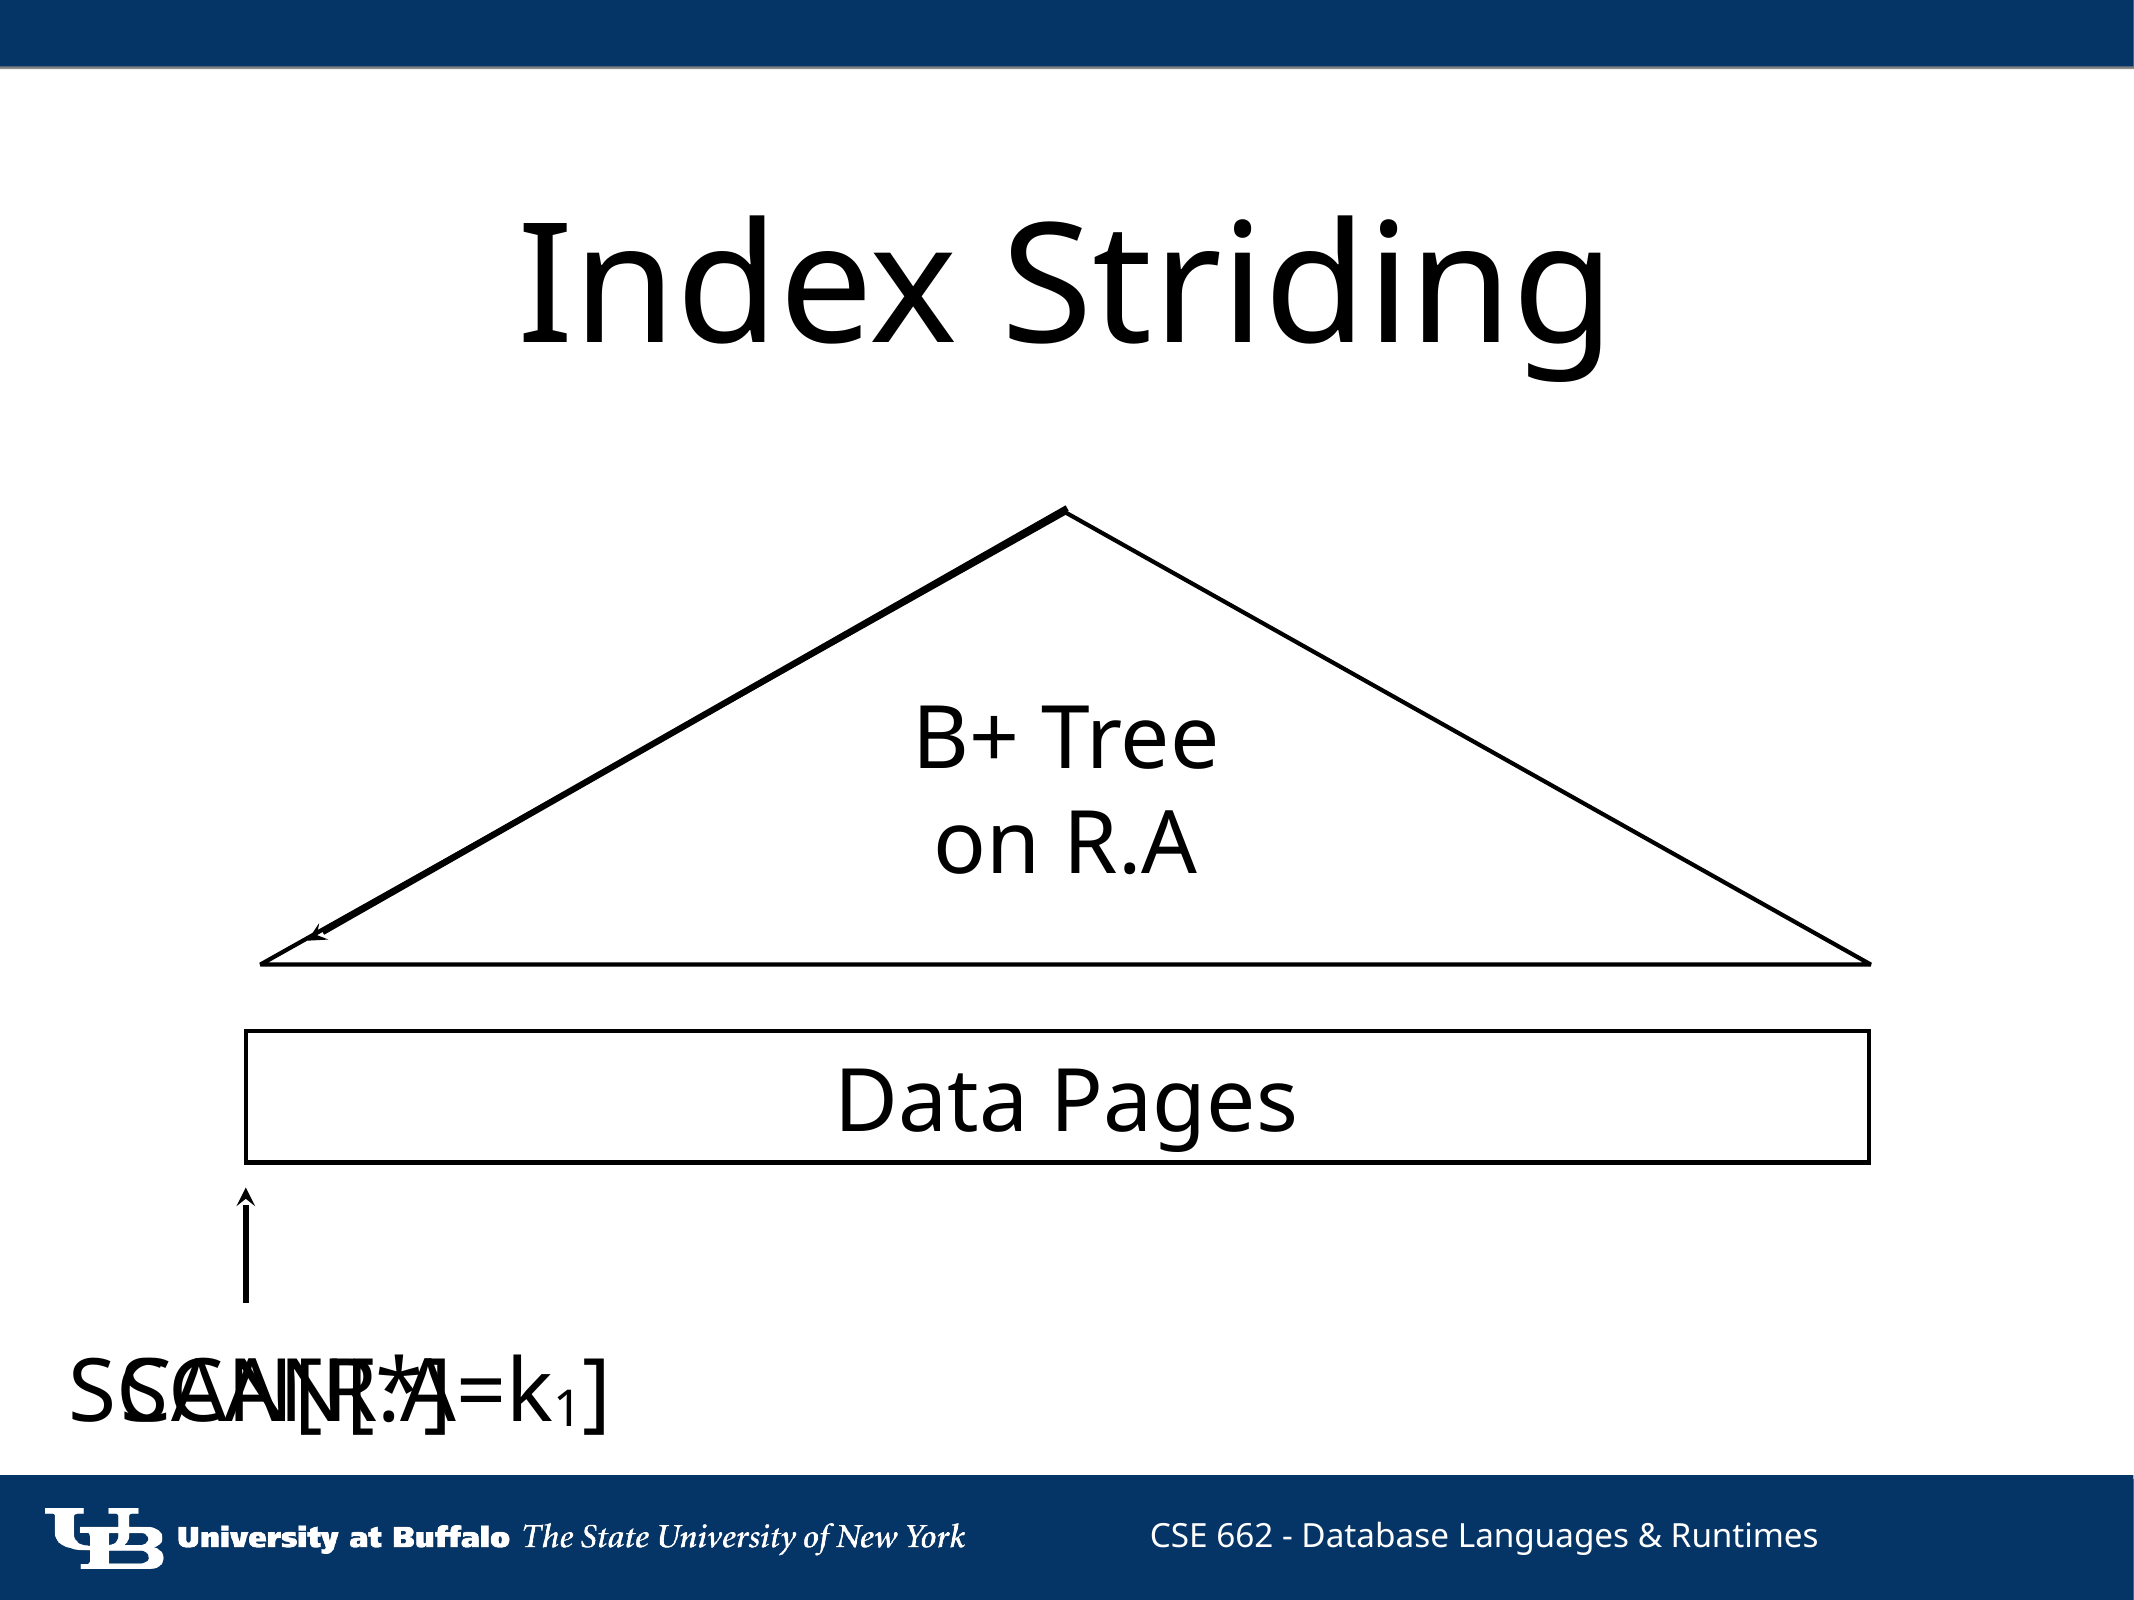

# Index Striding
B+ Tree
on R.A
Data Pages
SCAN[*]
SCAN[R.A=k1]